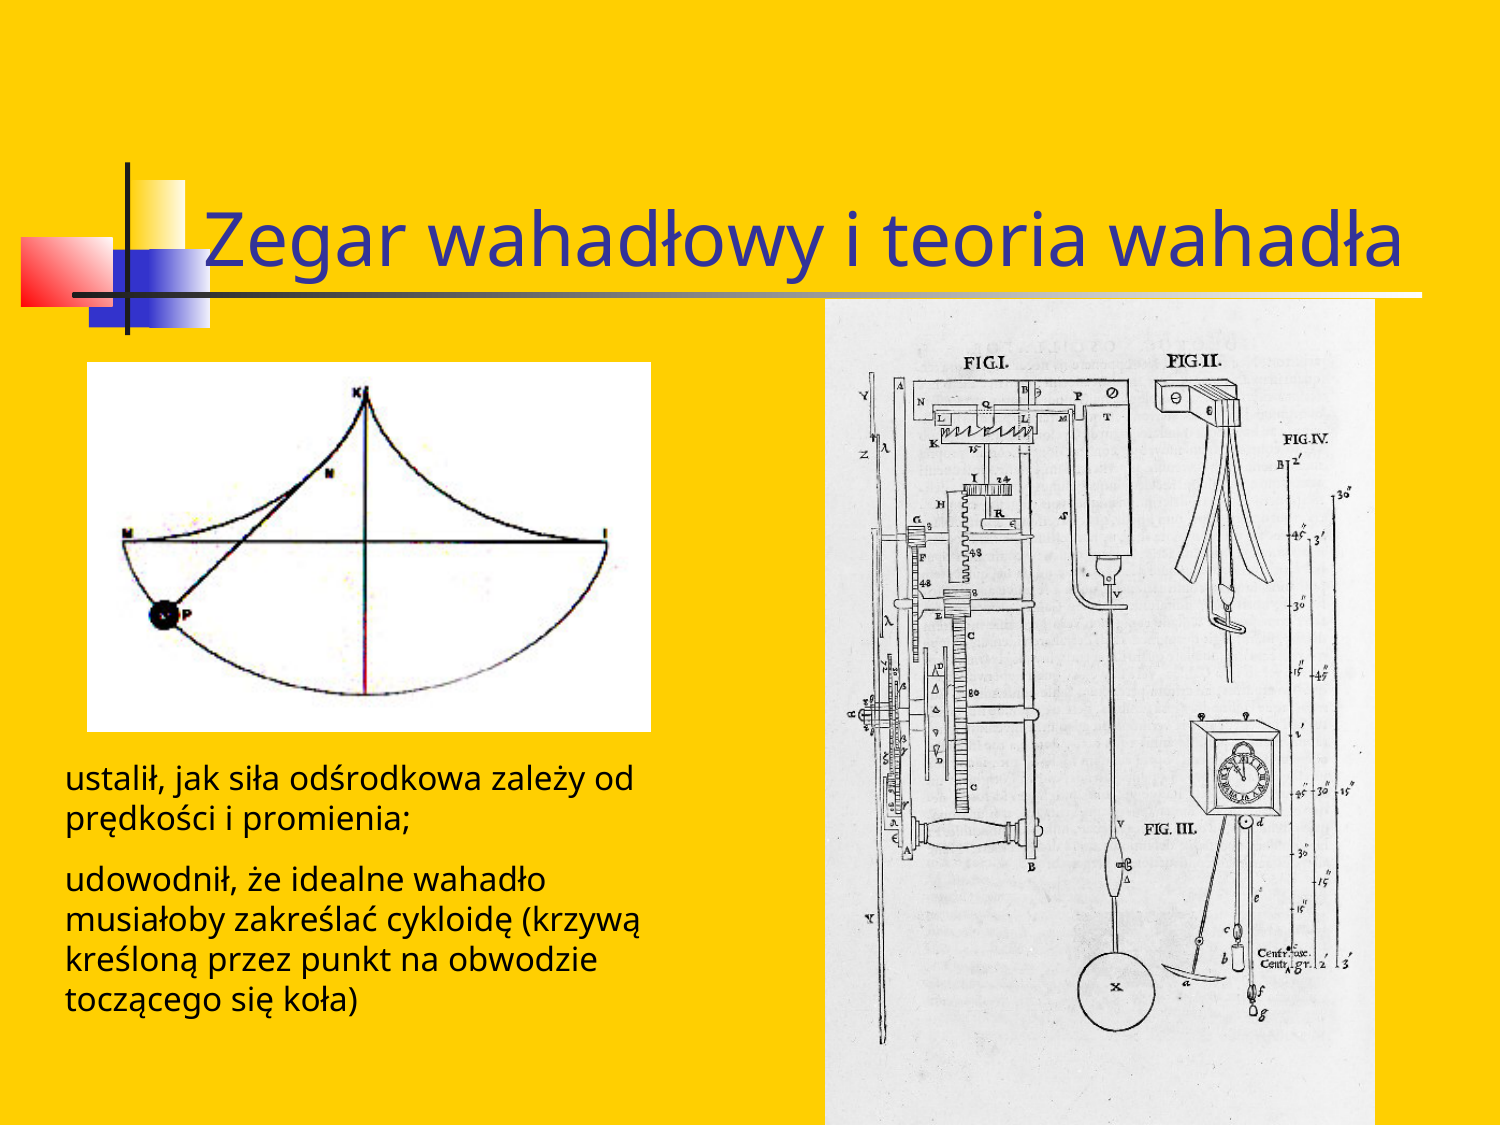

# Zegar wahadłowy i teoria wahadła
ustalił, jak siła odśrodkowa zależy od prędkości i promienia;
udowodnił, że idealne wahadło musiałoby zakreślać cykloidę (krzywą kreśloną przez punkt na obwodzie toczącego się koła)